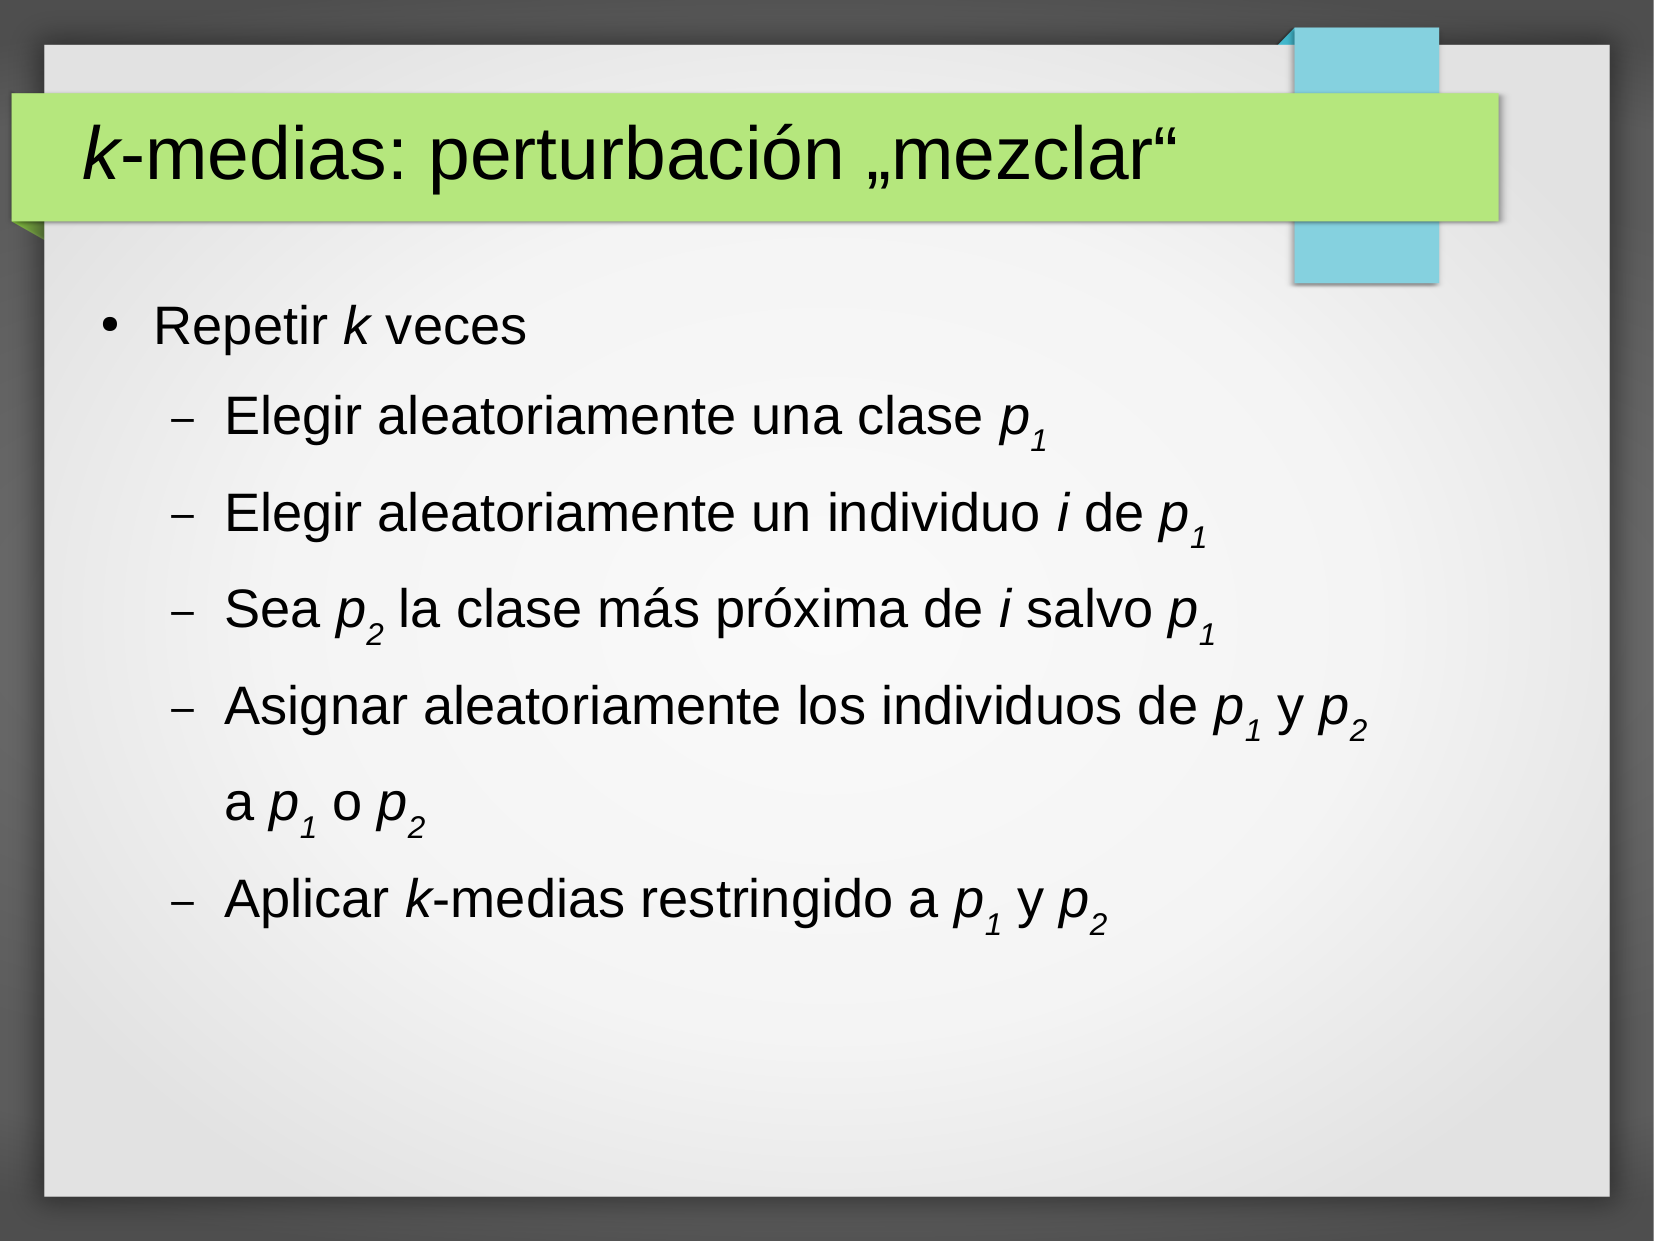

# k-medias: perturbación „mezclar“
Repetir k veces
Elegir aleatoriamente una clase p1
Elegir aleatoriamente un individuo i de p1
Sea p2 la clase más próxima de i salvo p1
Asignar aleatoriamente los individuos de p1 y p2
a p1 o p2
Aplicar k-medias restringido a p1 y p2